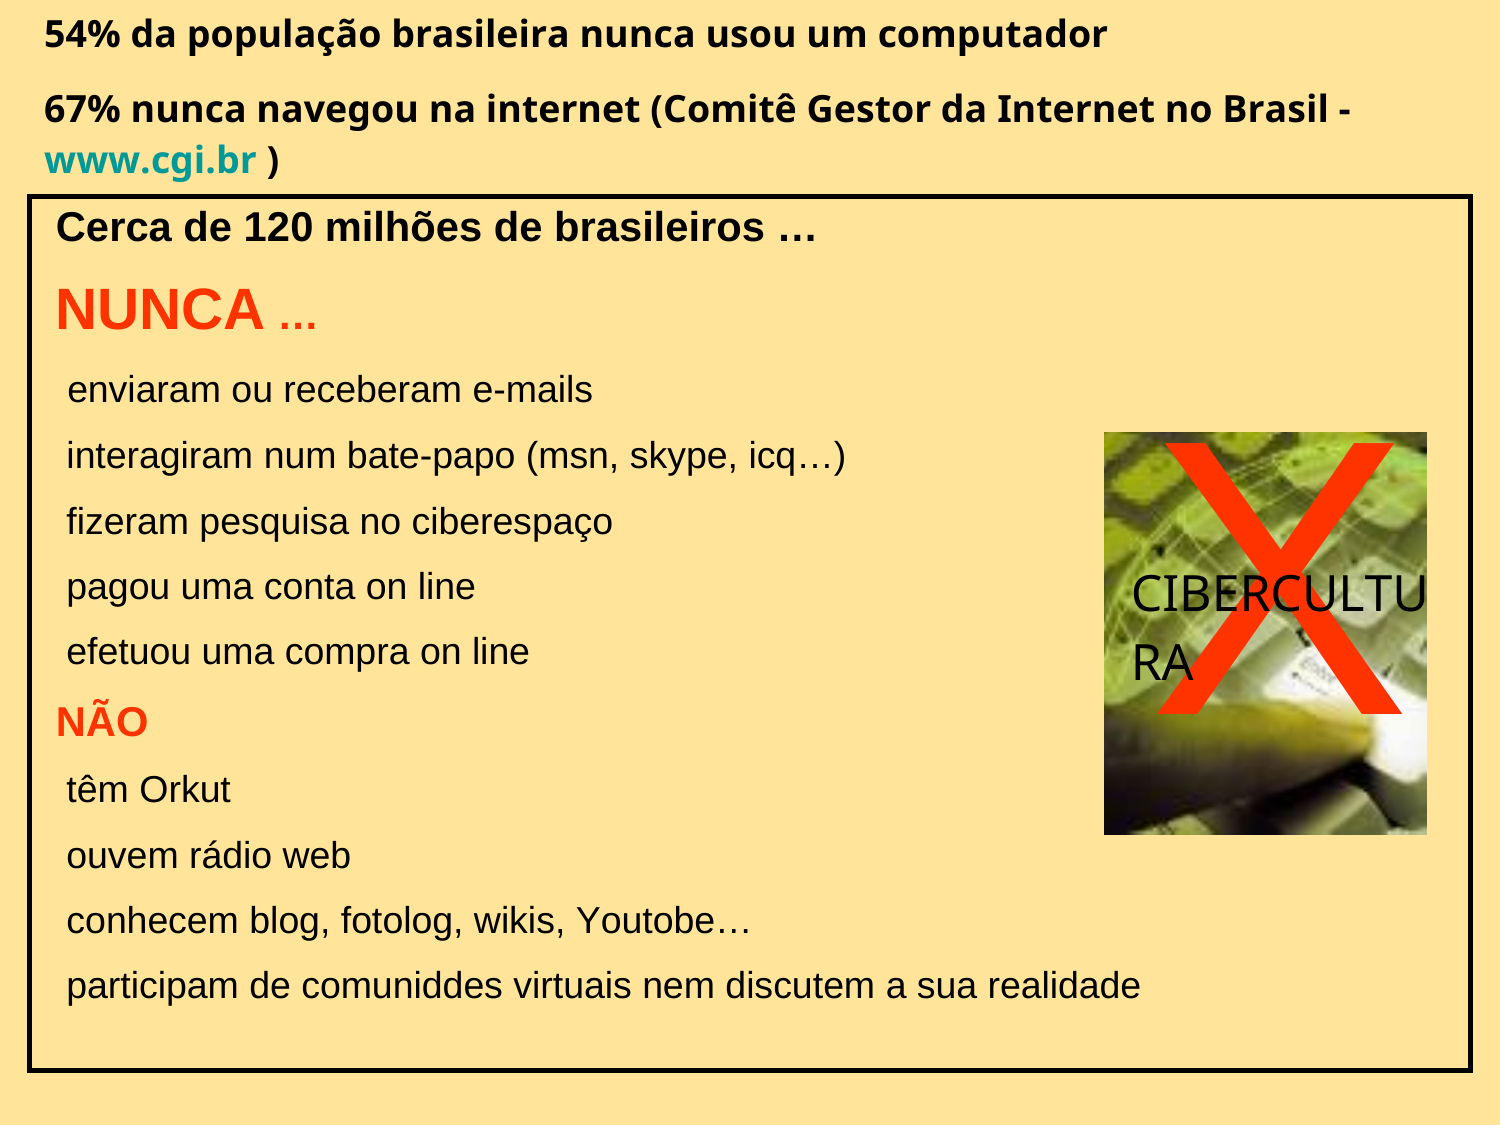

54% da população brasileira nunca usou um computador
67% nunca navegou na internet (Comitê Gestor da Internet no Brasil - www.cgi.br )
Cerca de 120 milhões de brasileiros …
NUNCA …
 enviaram ou receberam e-mails
 interagiram num bate-papo (msn, skype, icq…)
 fizeram pesquisa no ciberespaço
 pagou uma conta on line
 efetuou uma compra on line
NÃO
 têm Orkut
 ouvem rádio web
 conhecem blog, fotolog, wikis, Youtobe…
 participam de comuniddes virtuais nem discutem a sua realidade
X
CIBERCULTURA